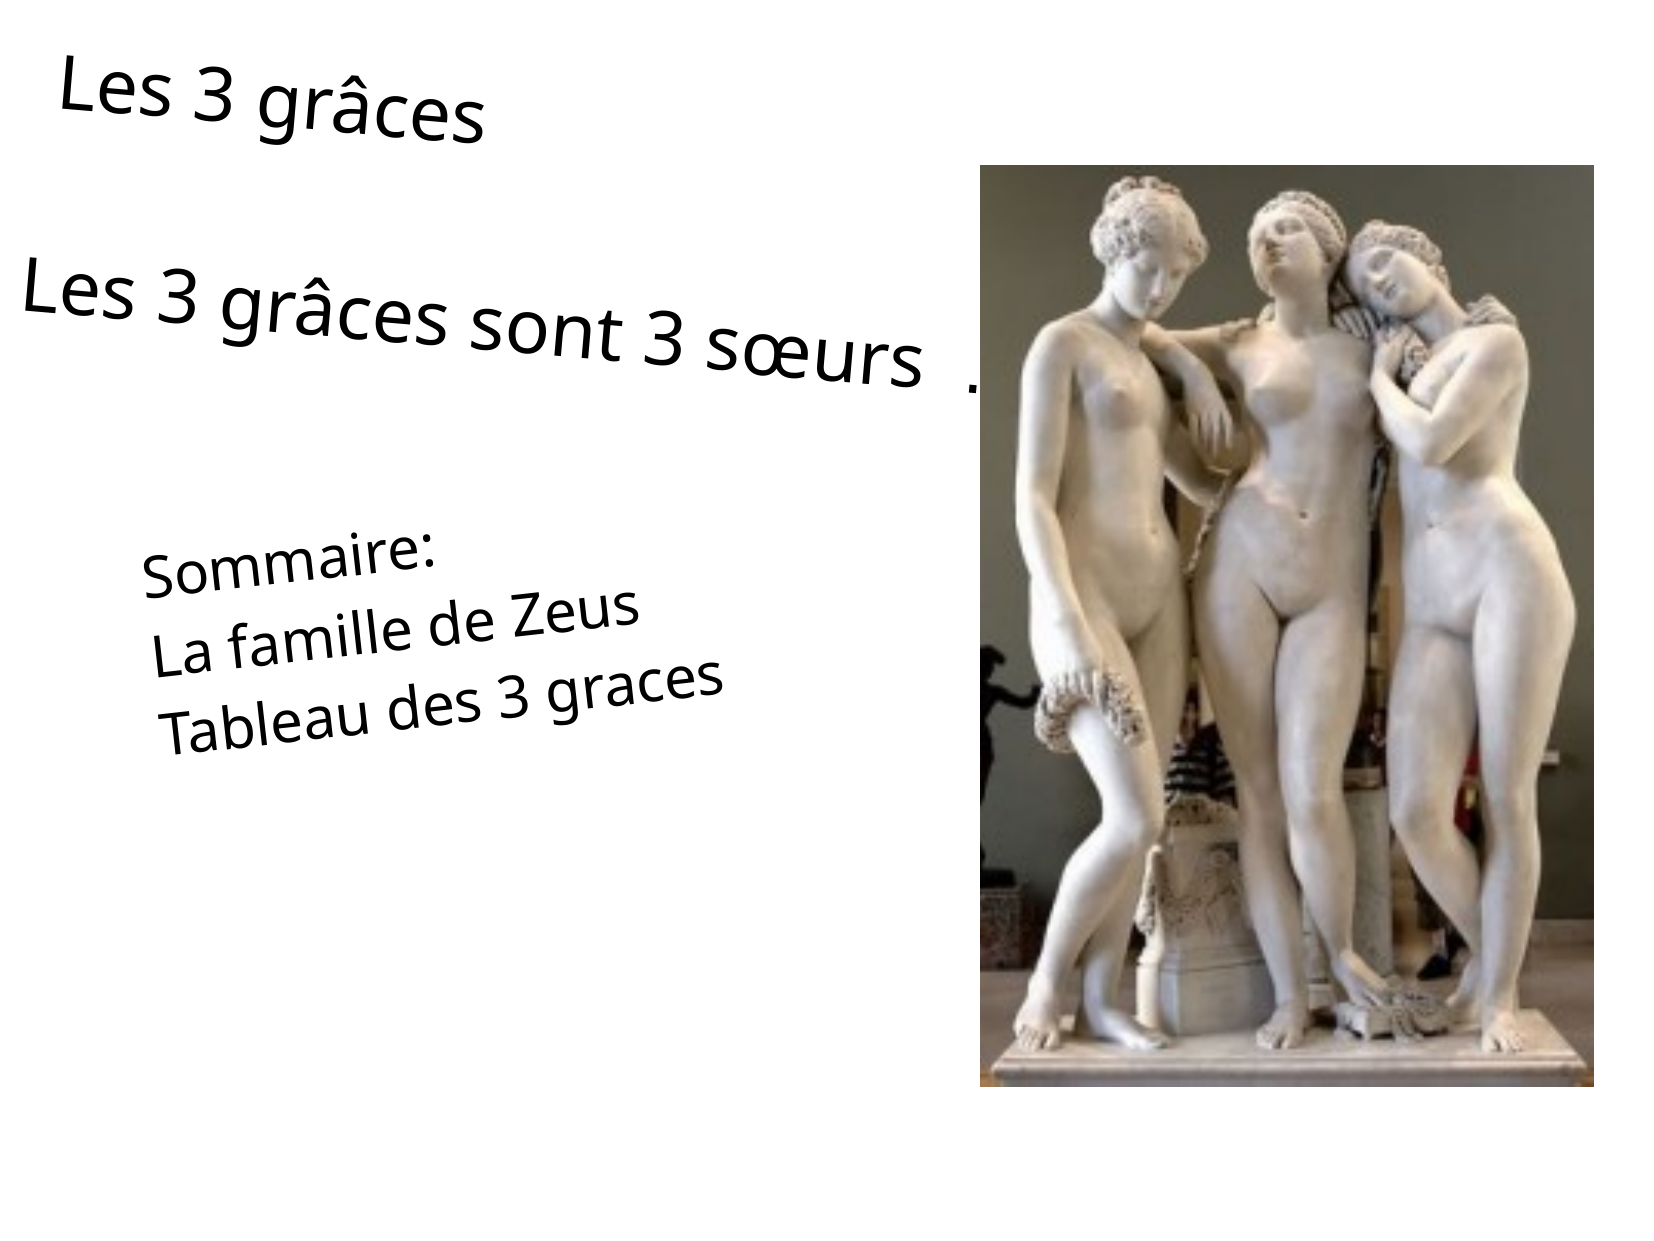

Les 3 grâces
Les 3 grâces sont 3 sœurs .
Sommaire:
La famille de Zeus
Tableau des 3 graces